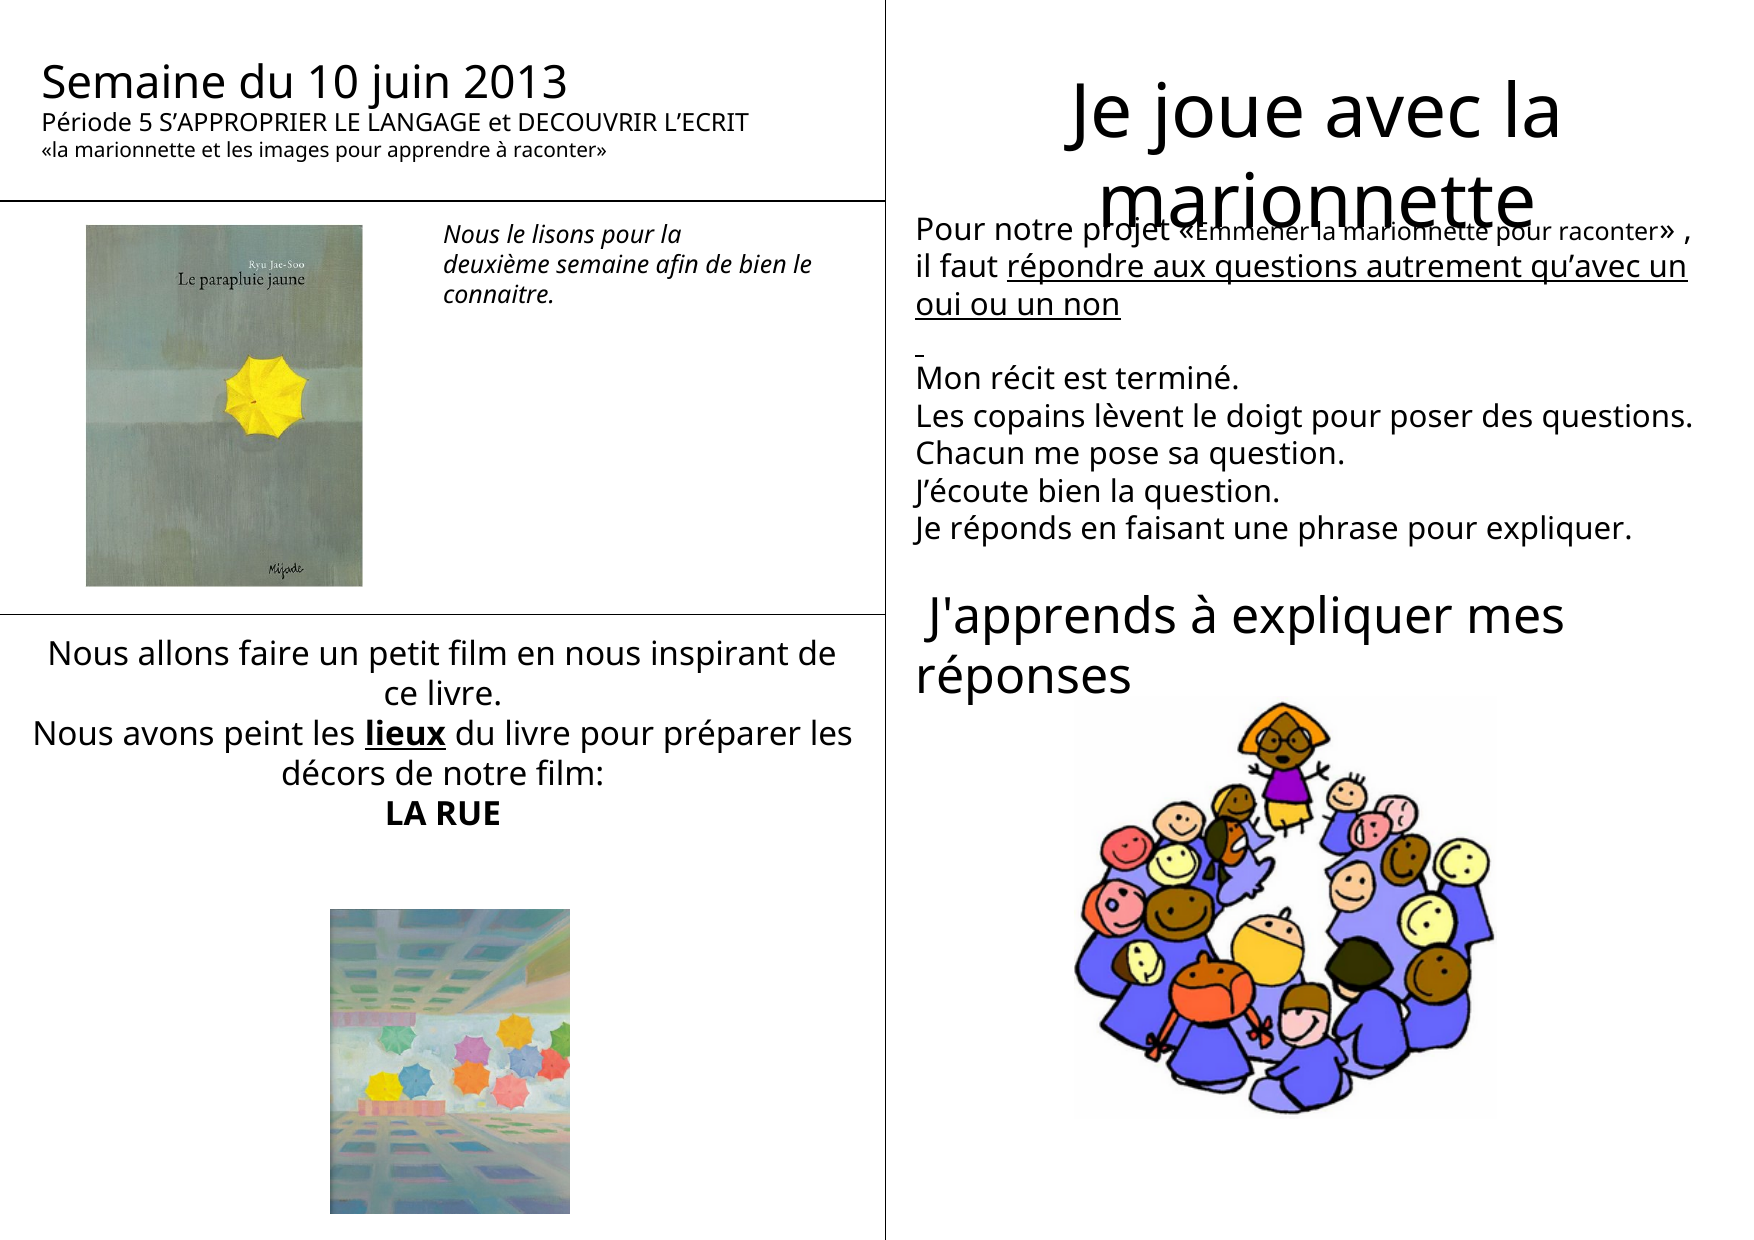

Semaine du 10 juin 2013
Je joue avec la marionnette
Période 5 S’APPROPRIER LE LANGAGE et DECOUVRIR L’ECRIT
«la marionnette et les images pour apprendre à raconter»
Pour notre projet «Emmener la marionnette pour raconter» ,
il faut répondre aux questions autrement qu’avec un oui ou un non
Mon récit est terminé.
Les copains lèvent le doigt pour poser des questions.
Chacun me pose sa question.
J’écoute bien la question.
Je réponds en faisant une phrase pour expliquer.
 J'apprends à expliquer mes réponses
Nous le lisons pour la
deuxième semaine afin de bien le connaitre.
Nous allons faire un petit film en nous inspirant de ce livre.
Nous avons peint les lieux du livre pour préparer les décors de notre film:
LA RUE